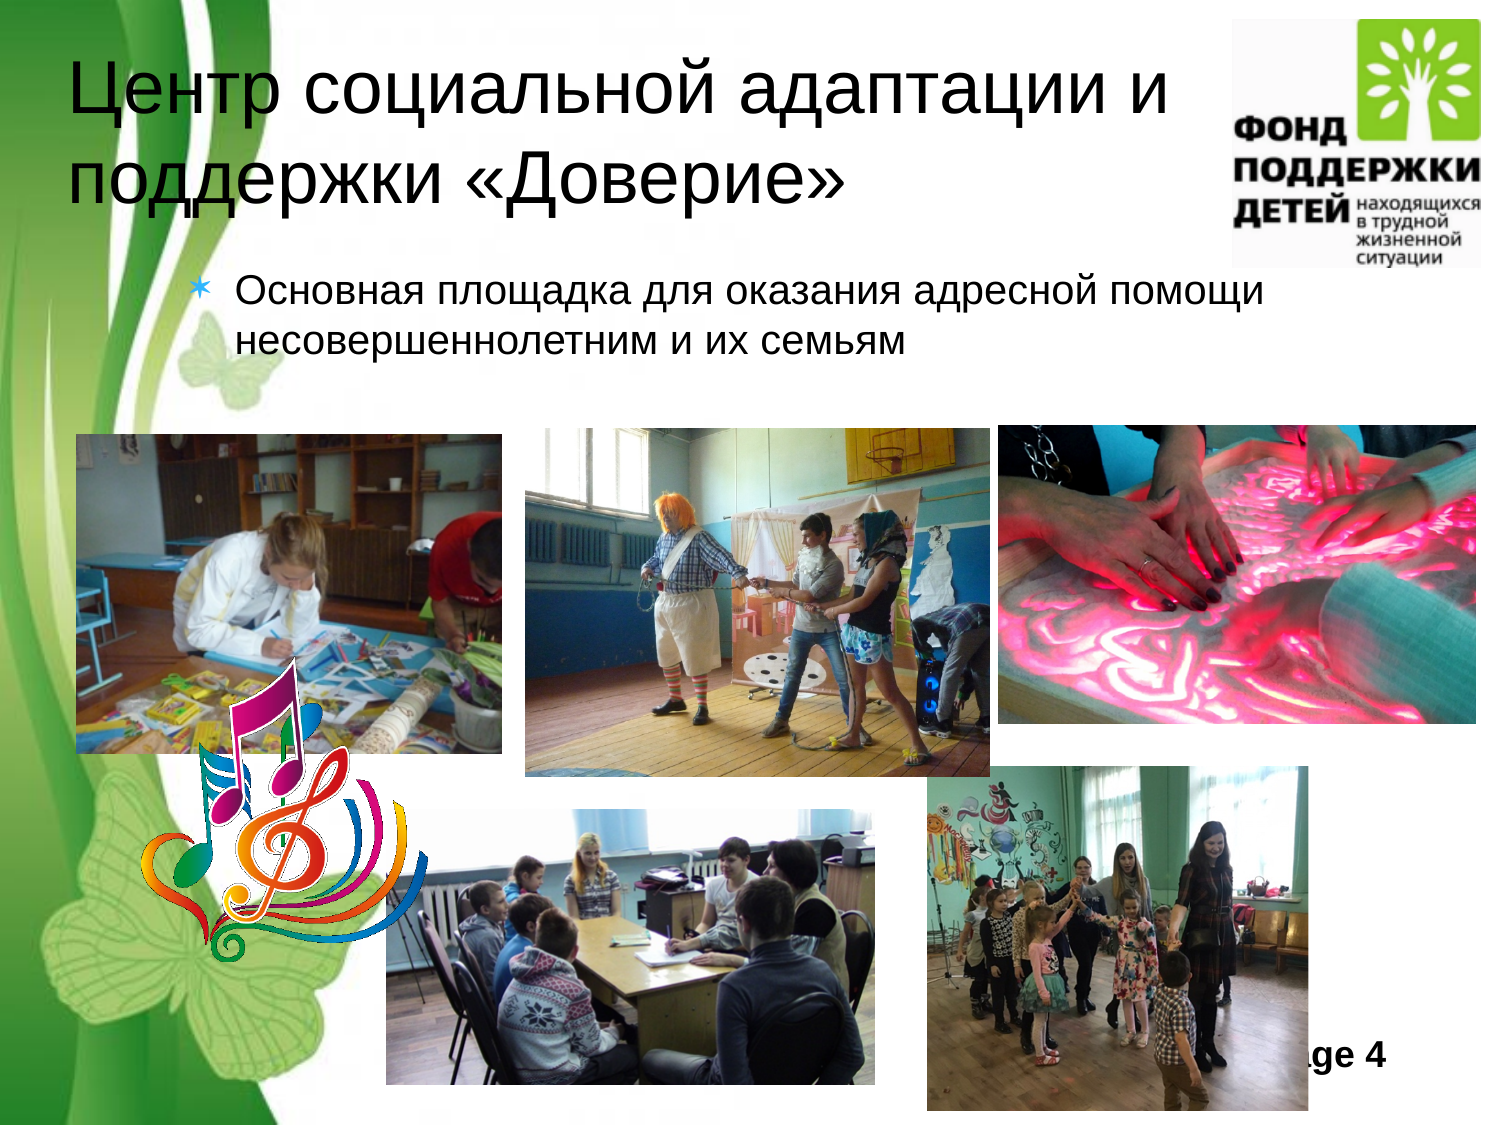

# Центр социальной адаптации и поддержки «Доверие»
Основная площадка для оказания адресной помощи несовершеннолетним и их семьям